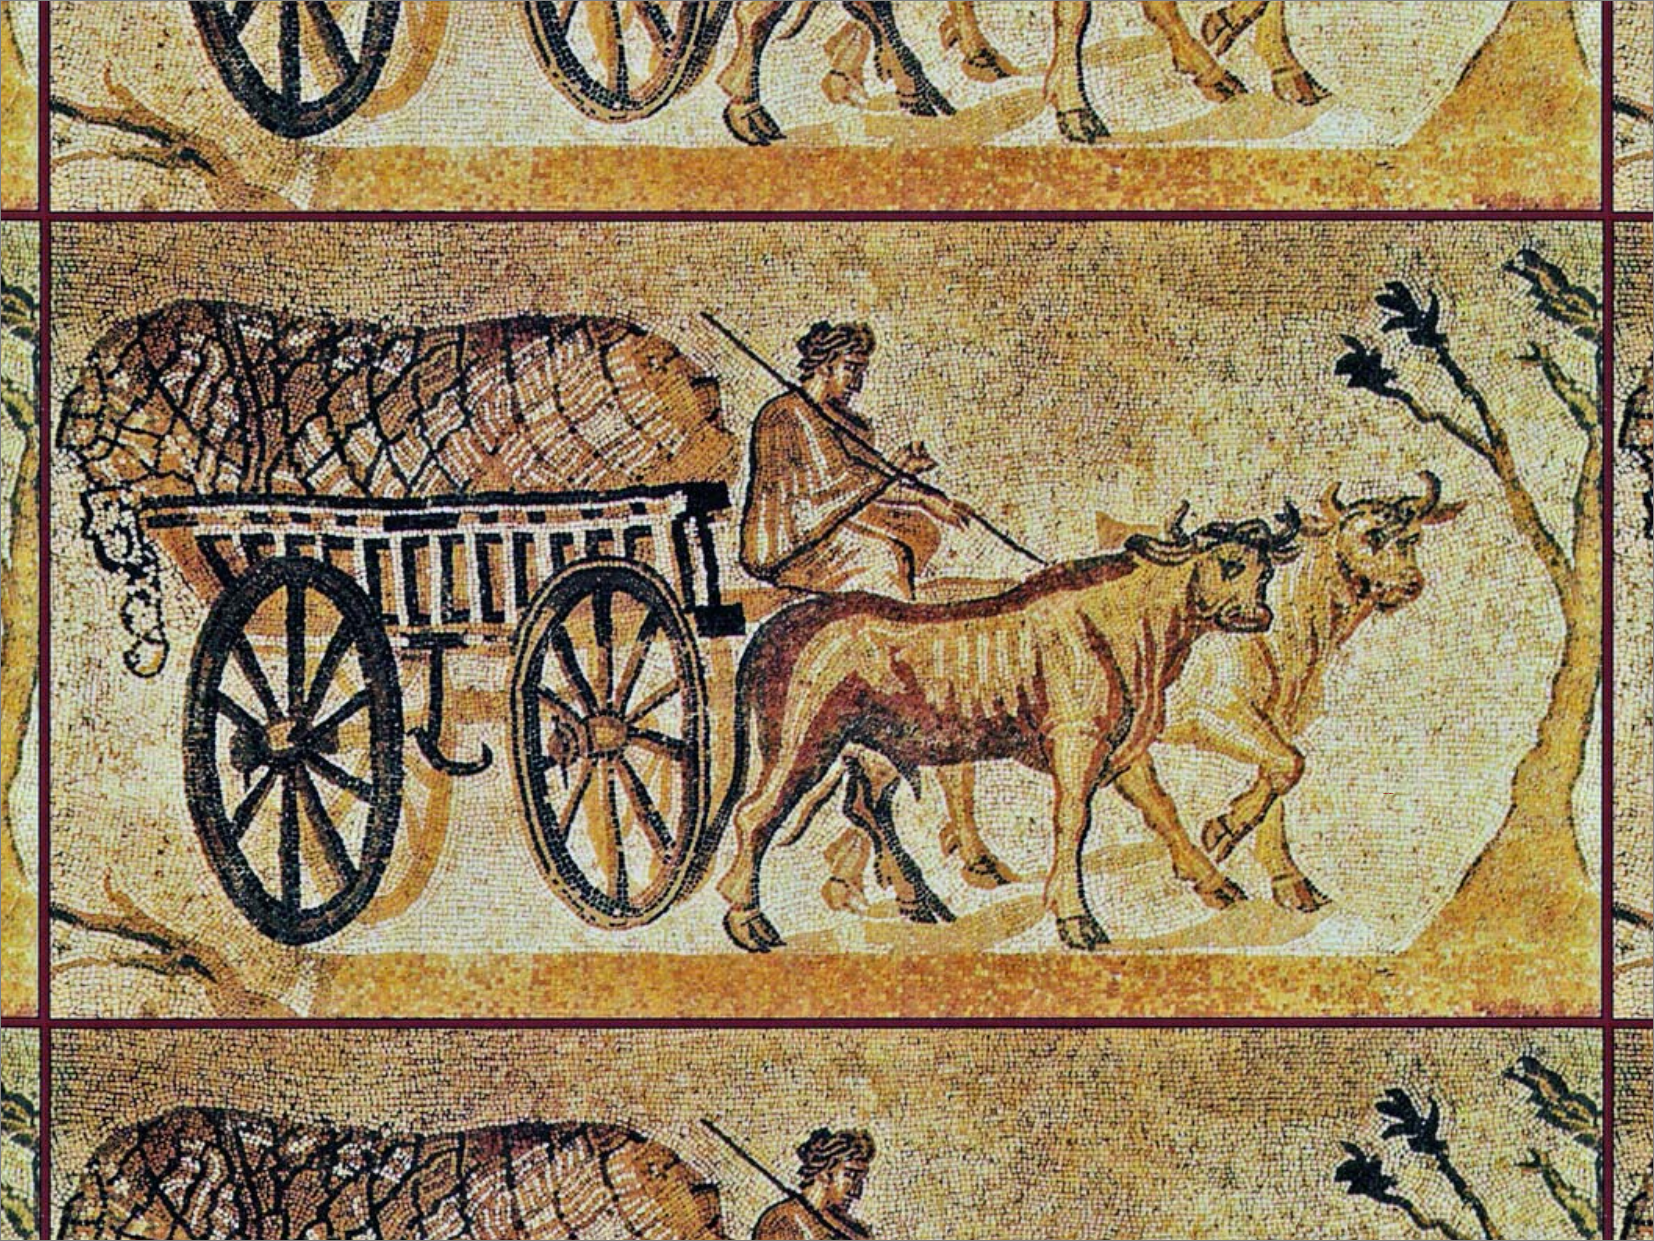

Les transports routiers
de marchandises à
l'époque romaine